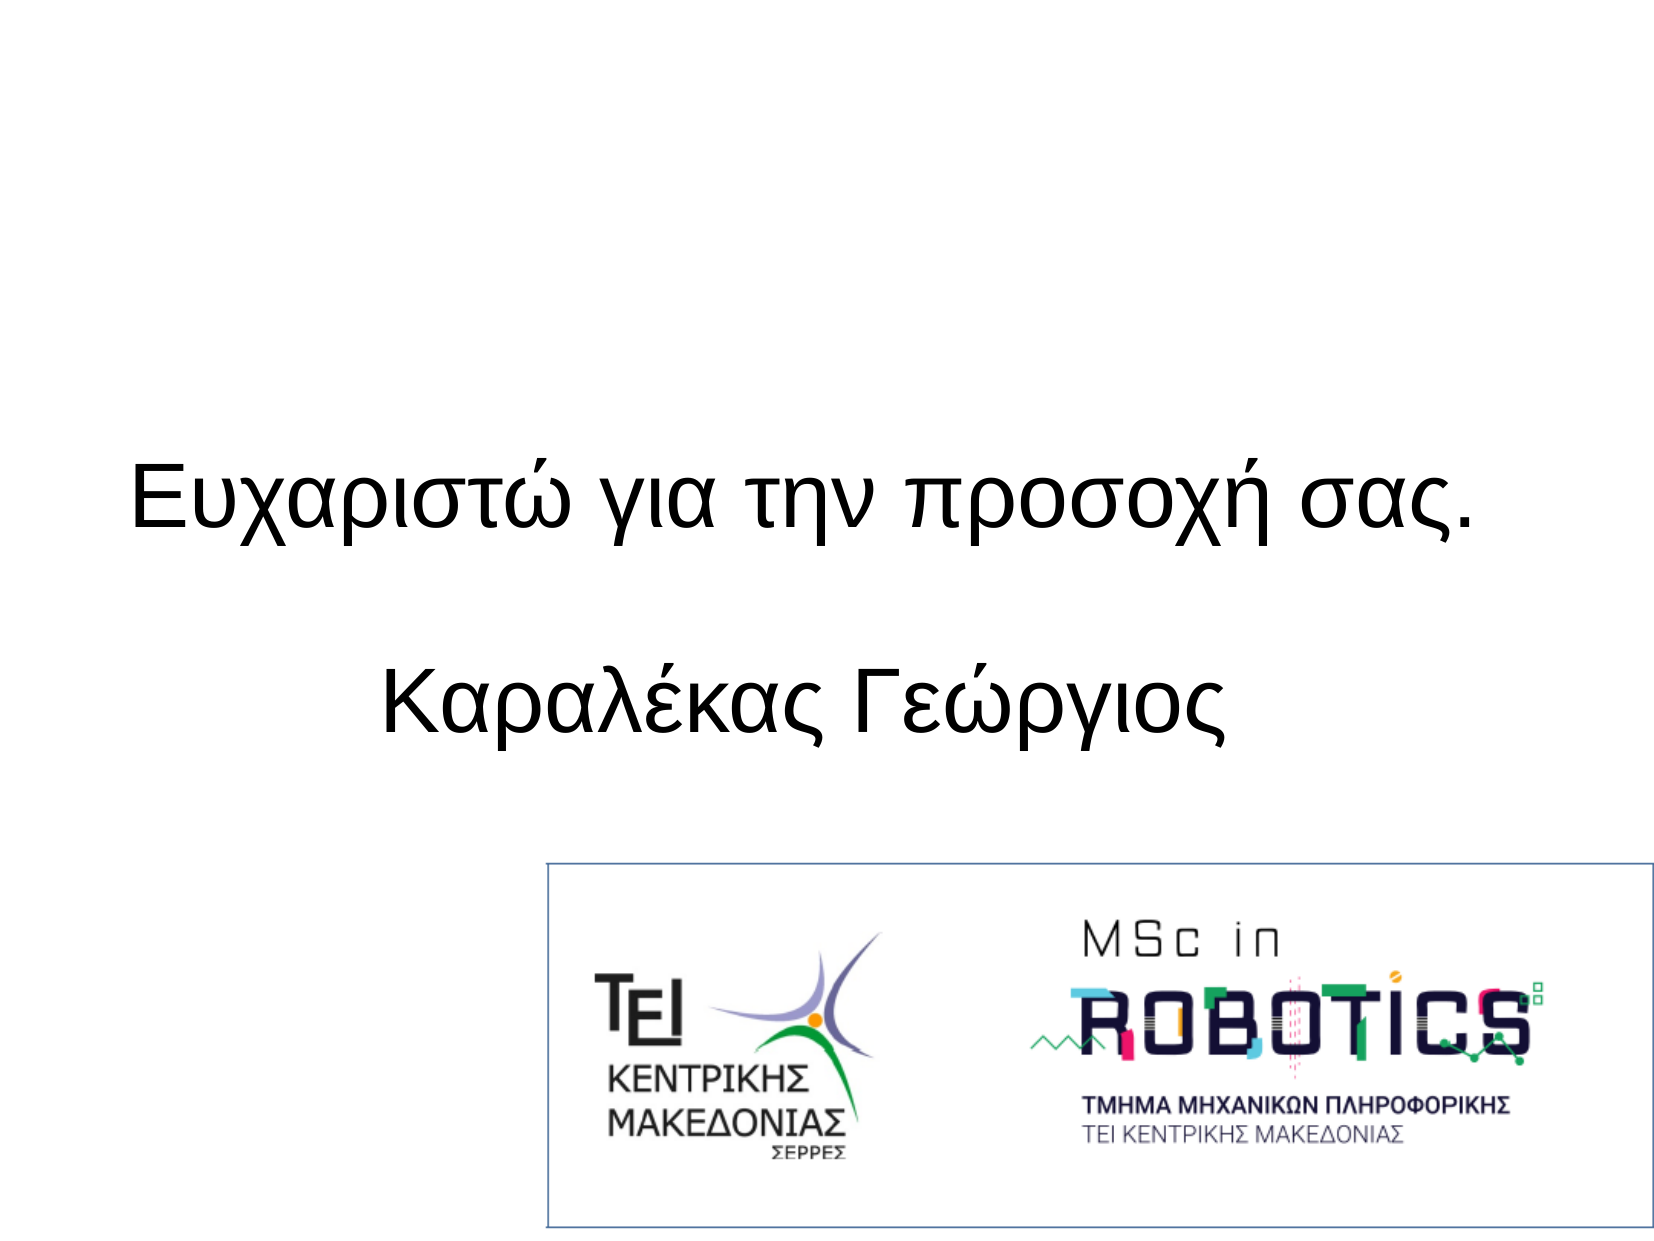

# Ευχαριστώ για την προσοχή σας. Καραλέκας Γεώργιος